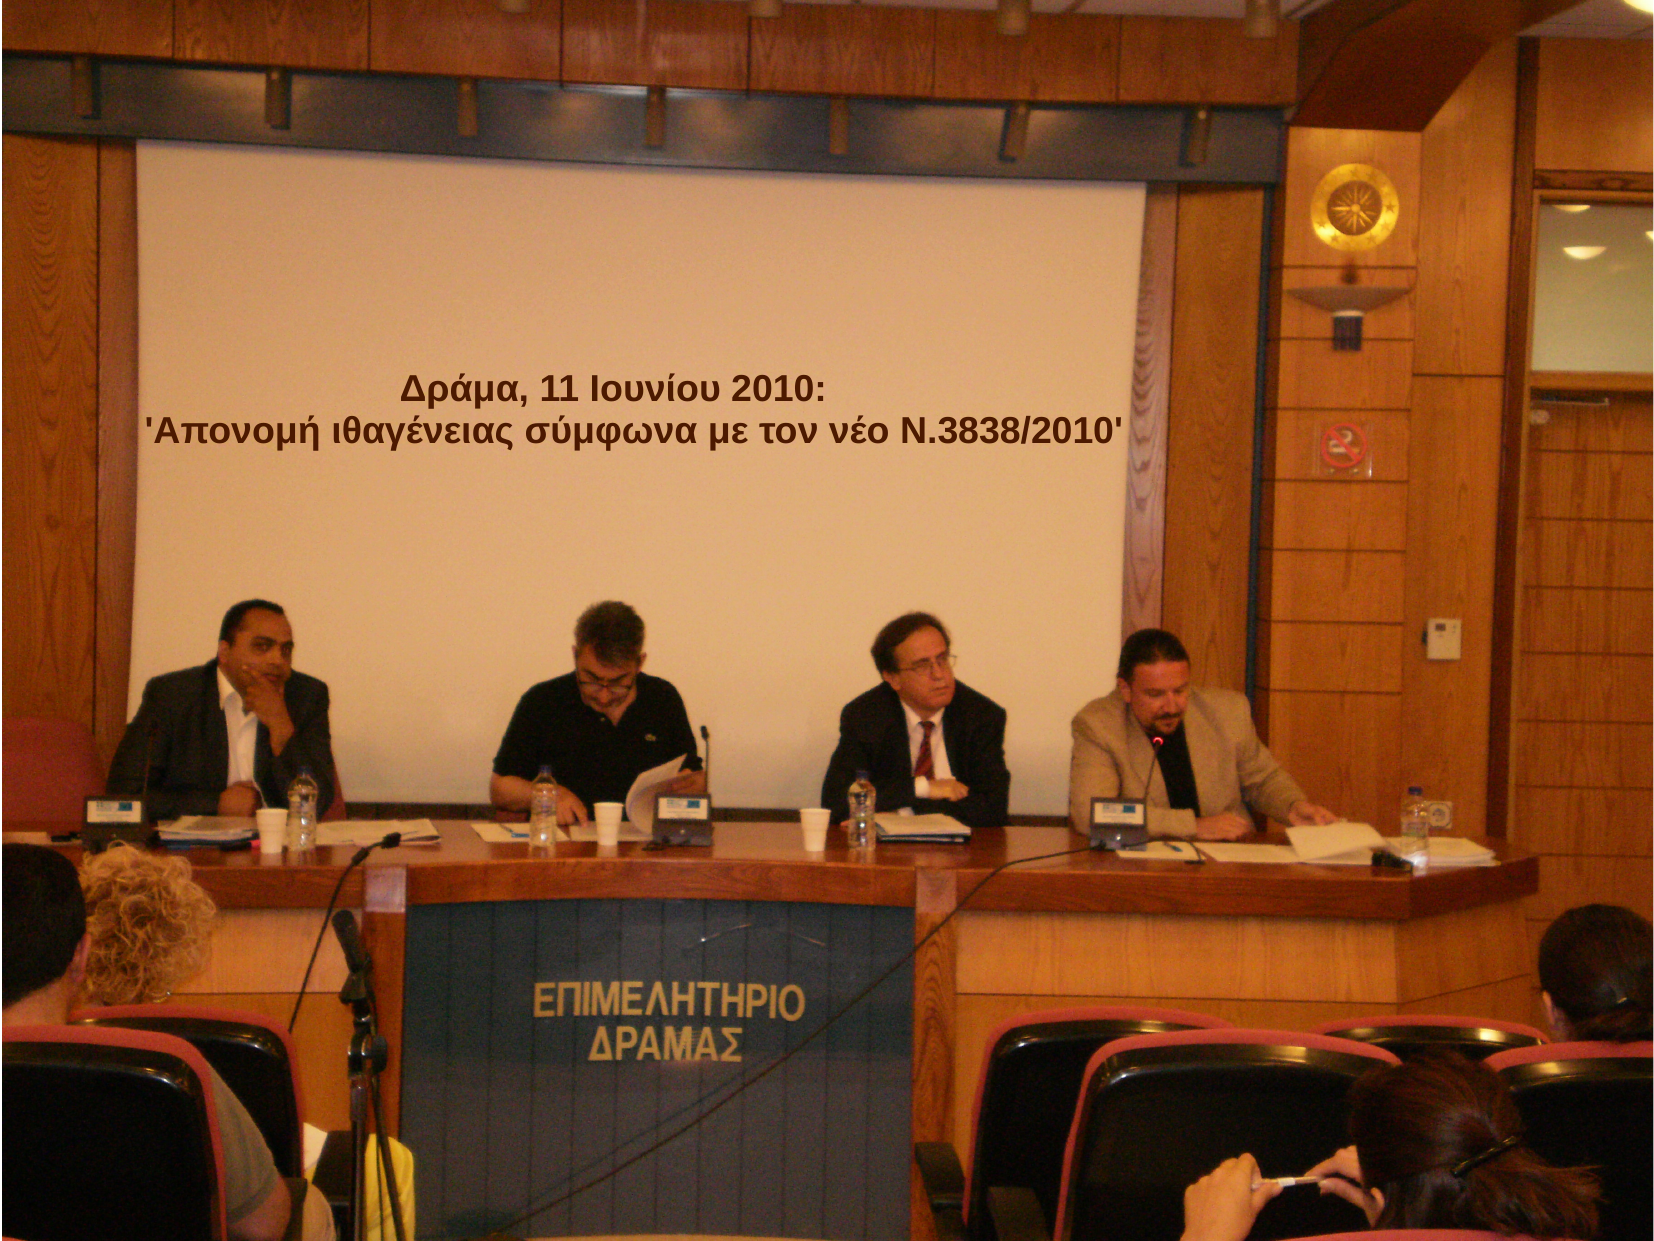

Δράμα, 11 Ιουνίου 2010:
 'Απονομή ιθαγένειας σύμφωνα με τον νέο Ν.3838/2010'